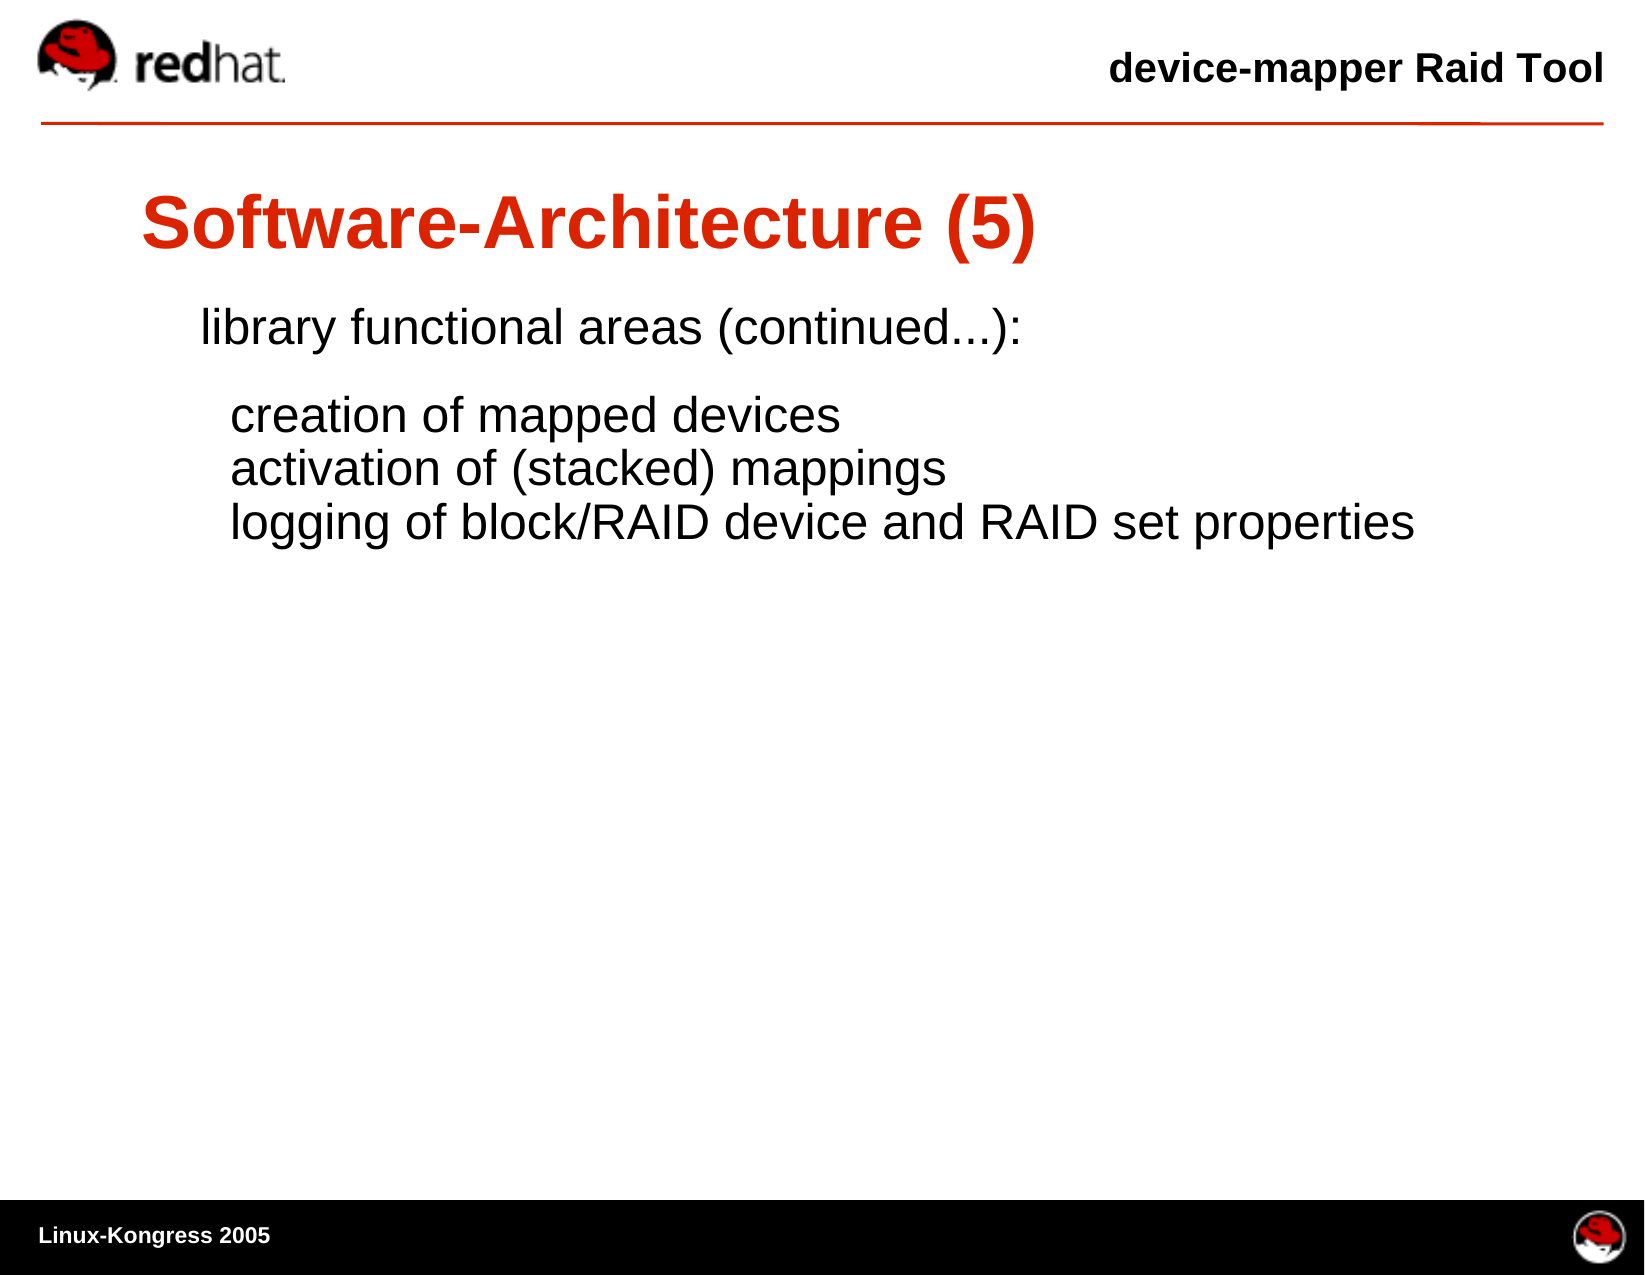

device-mapper Raid Tool
Software-Architecture (5)
 library functional areas (continued...):
 creation of mapped devices
 activation of (stacked) mappings
 logging of block/RAID device and RAID set properties
Linux-Kongress 2005